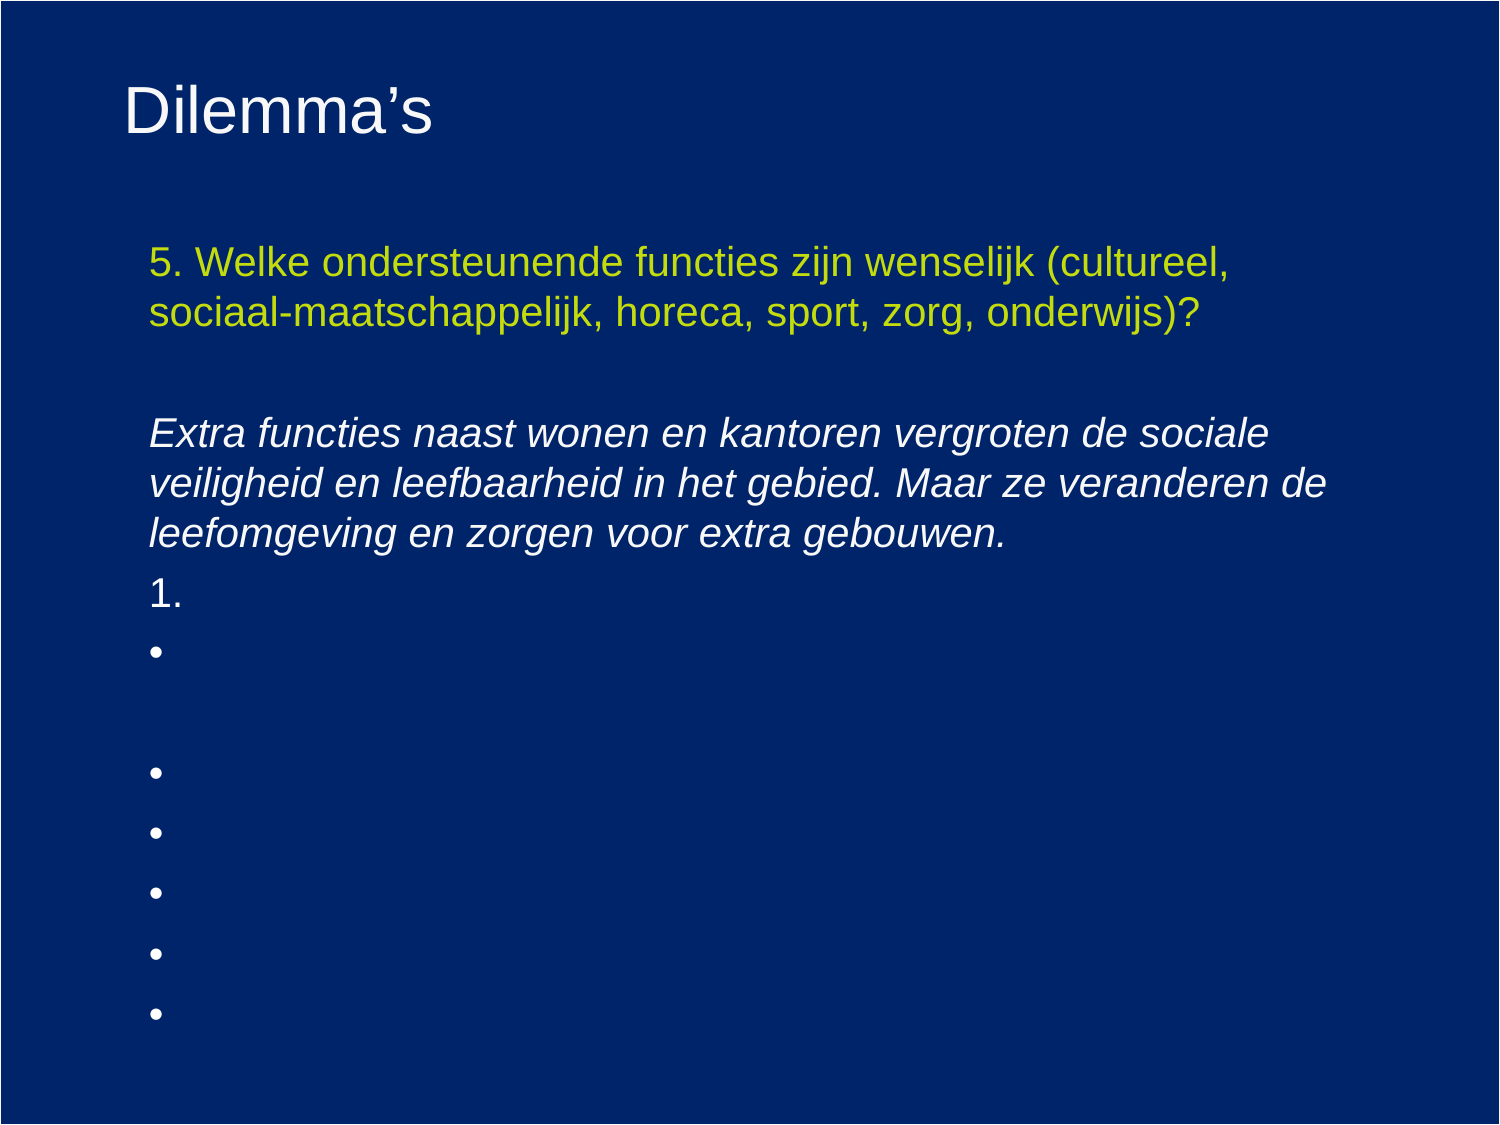

# Dilemma’s
5. Welke ondersteunende functies zijn wenselijk (cultureel, sociaal-maatschappelijk, horeca, sport, zorg, onderwijs)?
Extra functies naast wonen en kantoren vergroten de sociale veiligheid en leefbaarheid in het gebied. Maar ze veranderen de leefomgeving en zorgen voor extra gebouwen.